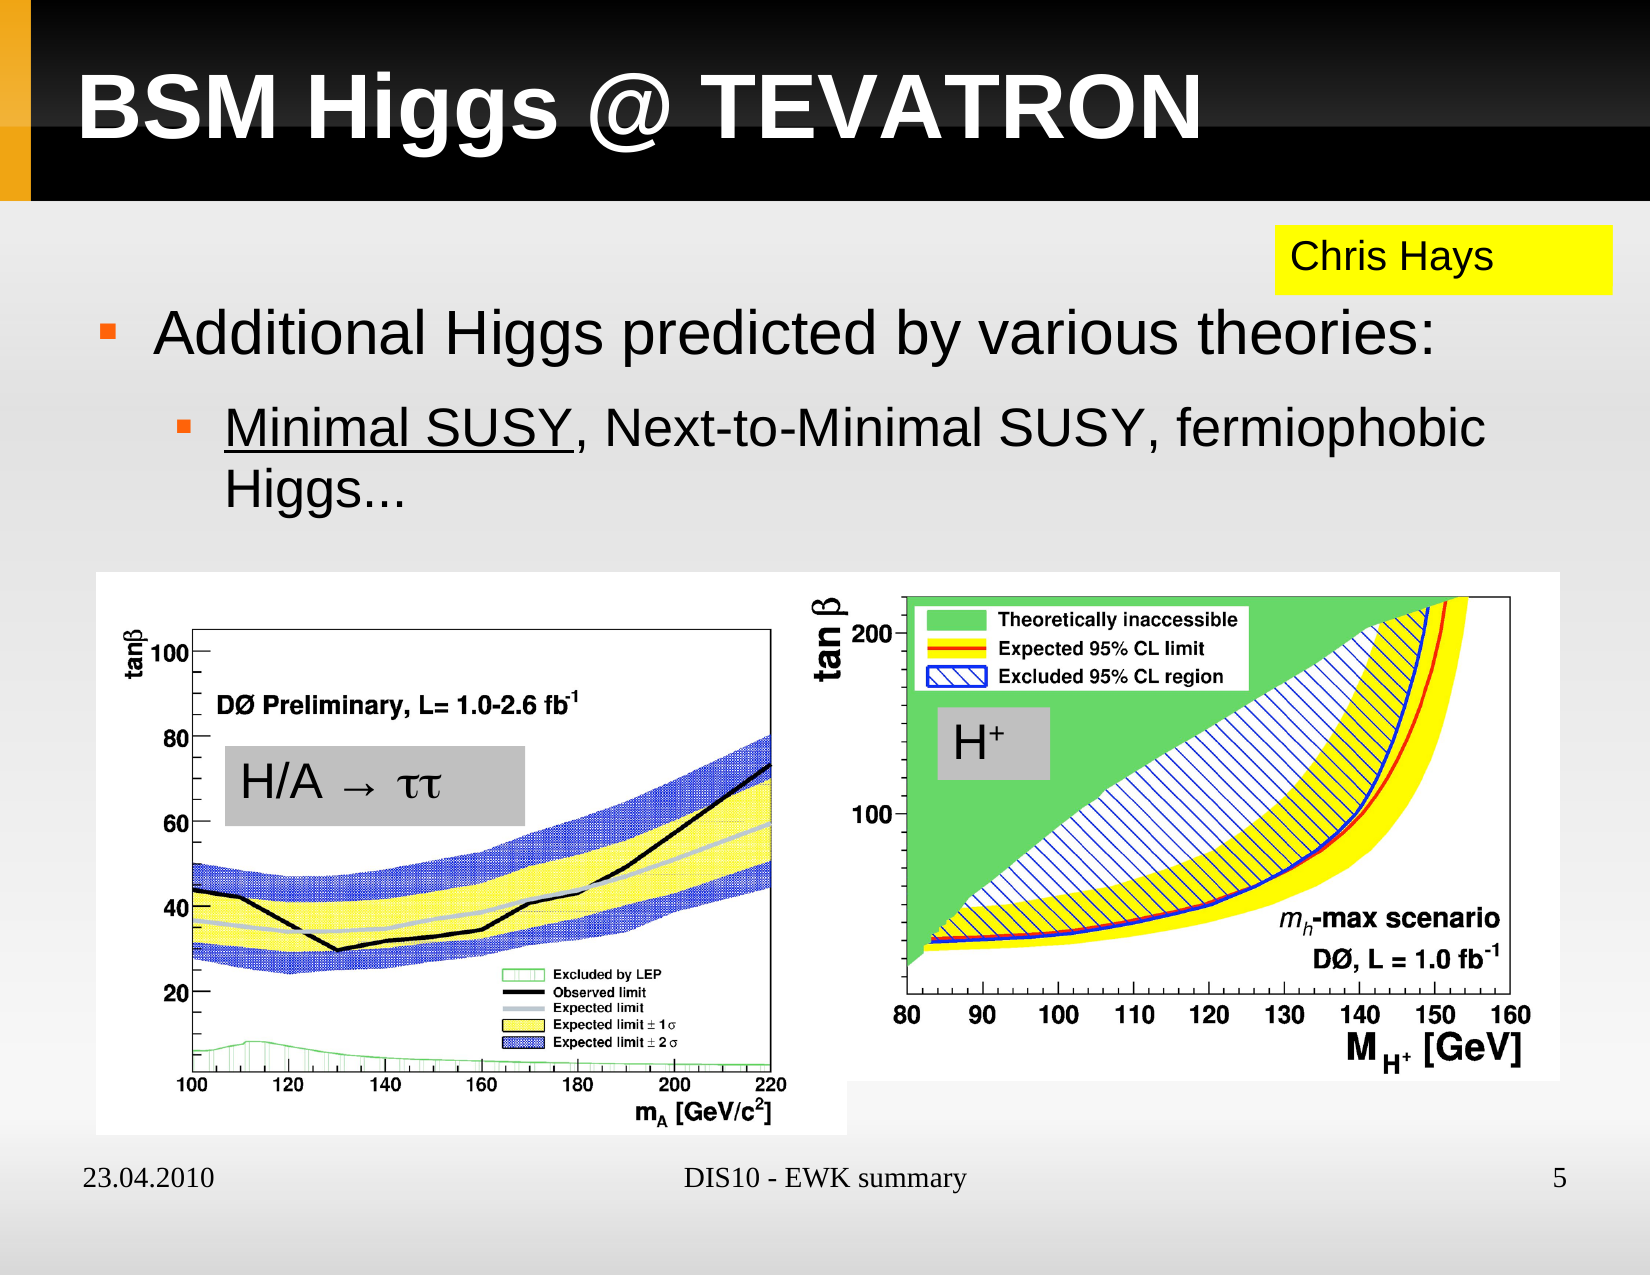

# BSM Higgs @ TEVATRON
Chris Hays
Additional Higgs predicted by various theories:
Minimal SUSY, Next-to-Minimal SUSY, fermiophobic Higgs...
H+
H/A → tt
23.04.2010
5